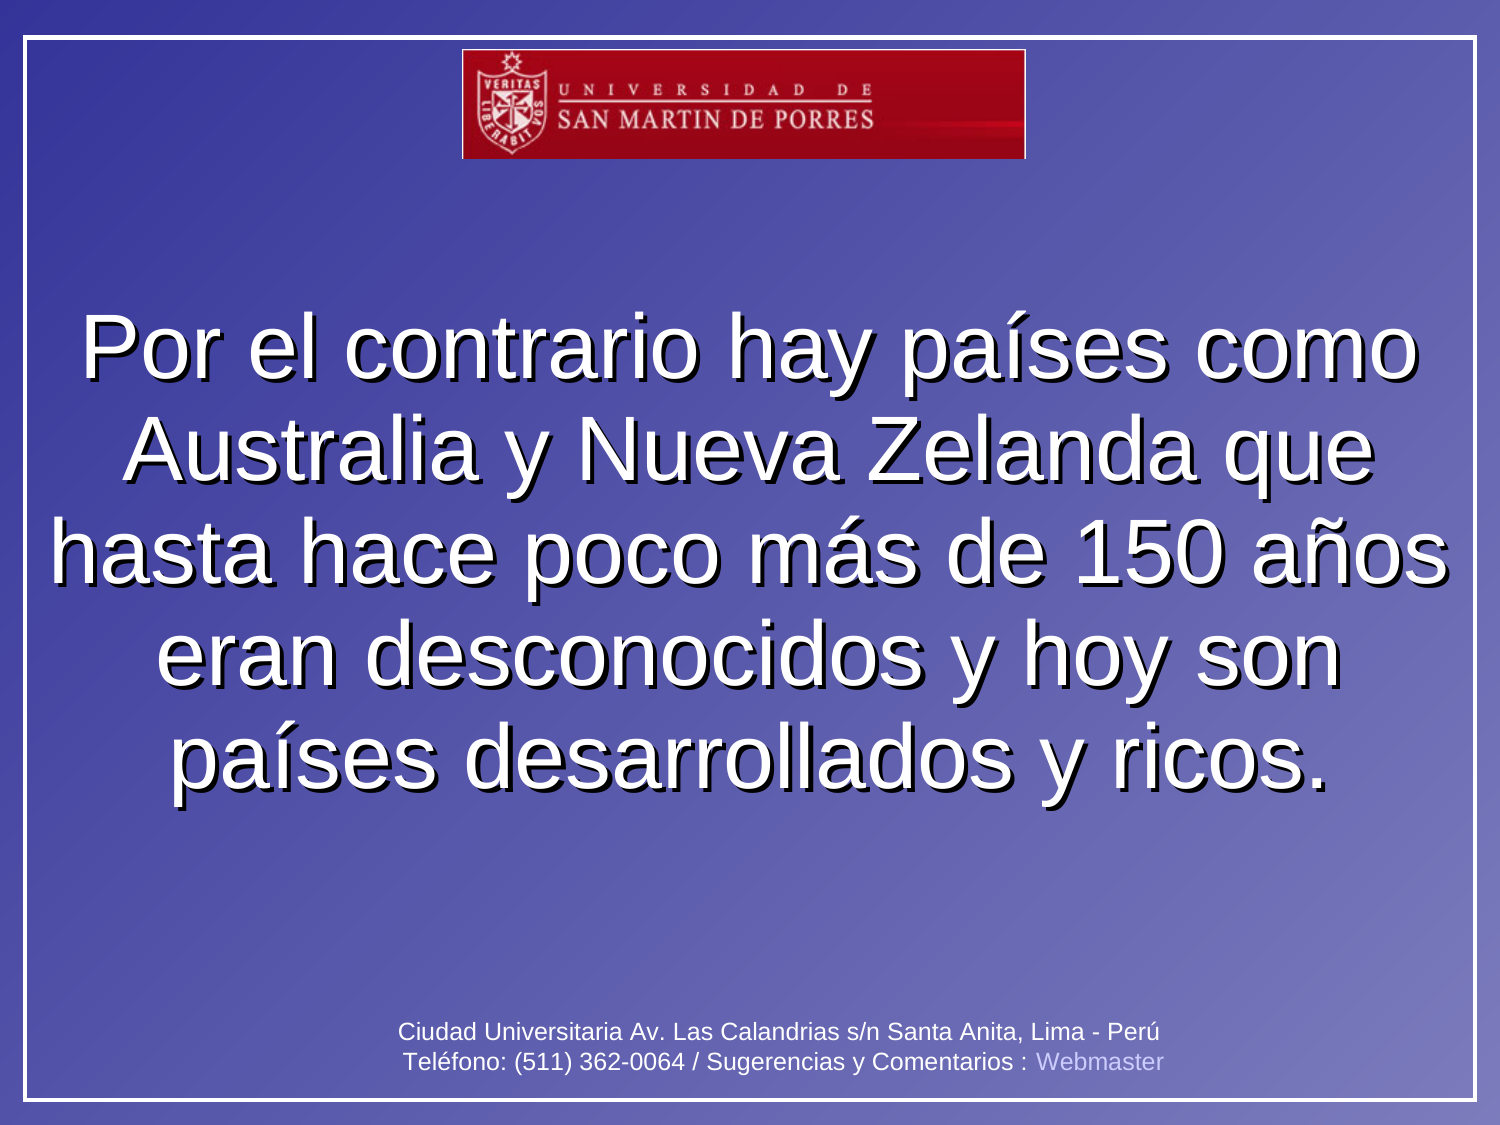

# Por el contrario hay países como Australia y Nueva Zelanda que hasta hace poco más de 150 años eran desconocidos y hoy son países desarrollados y ricos.